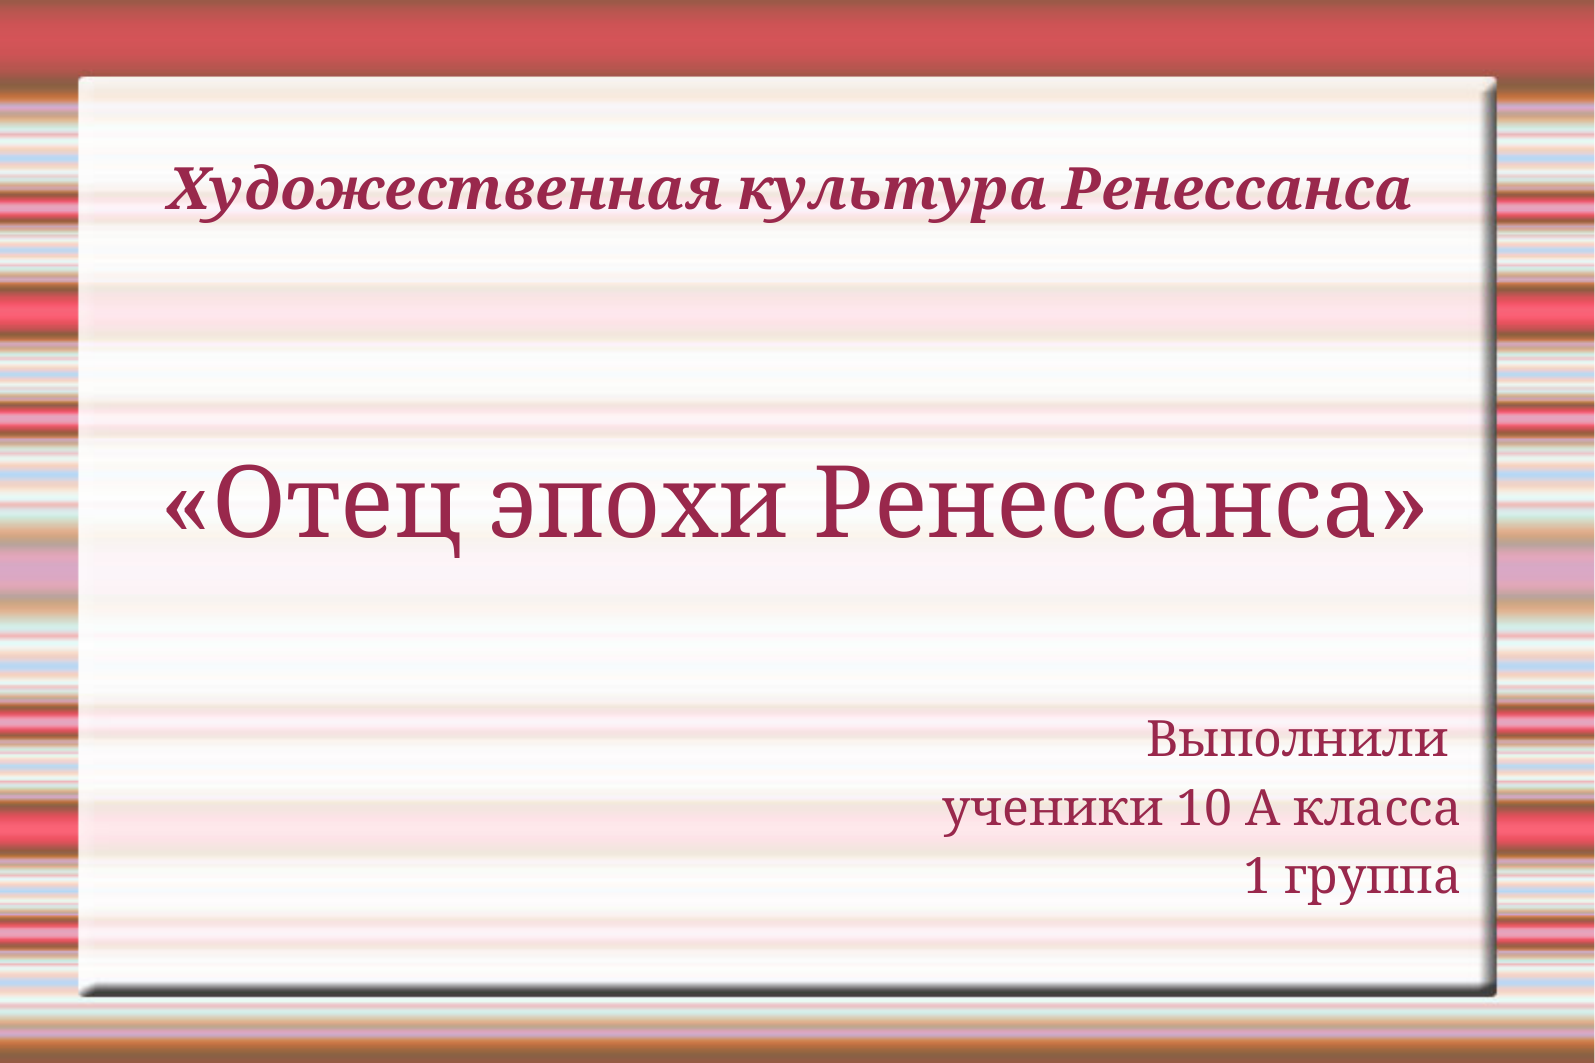

Художественная культура Ренессанса
# «Отец эпохи Ренессанса»
Выполнили
ученики 10 А класса
1 группа